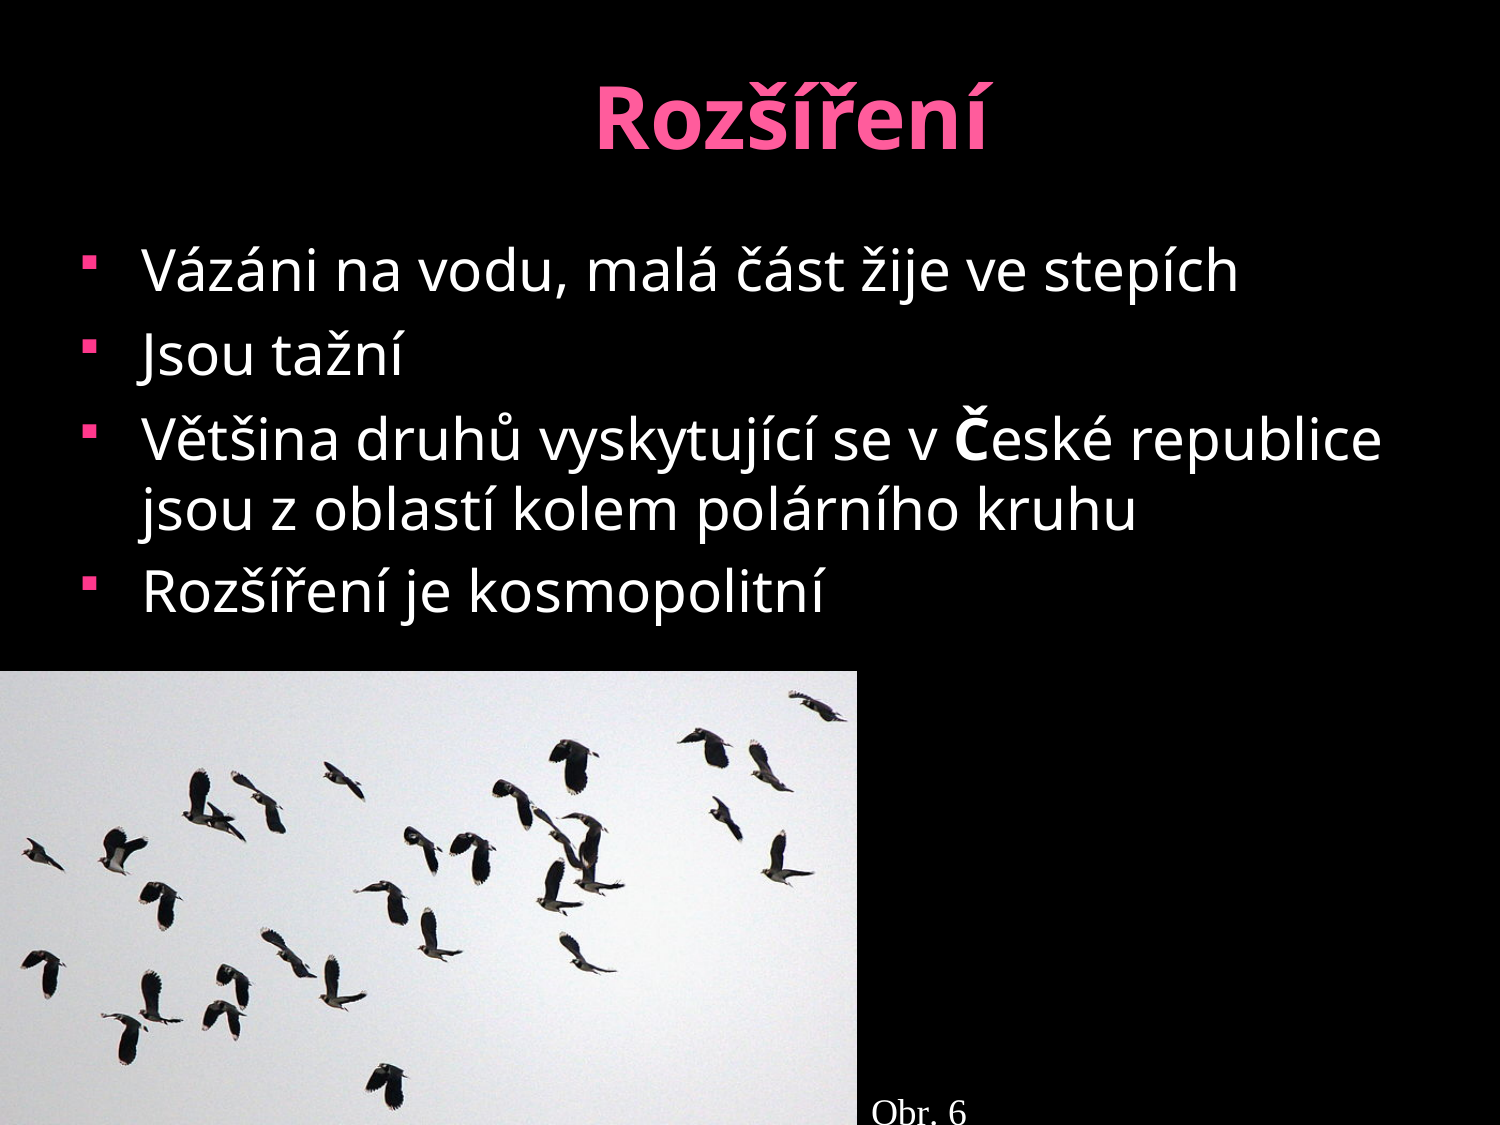

# Rozšíření
Vázáni na vodu, malá část žije ve stepích
Jsou tažní
Většina druhů vyskytující se v České republice jsou z oblastí kolem polárního kruhu
Rozšíření je kosmopolitní
Obr. 6